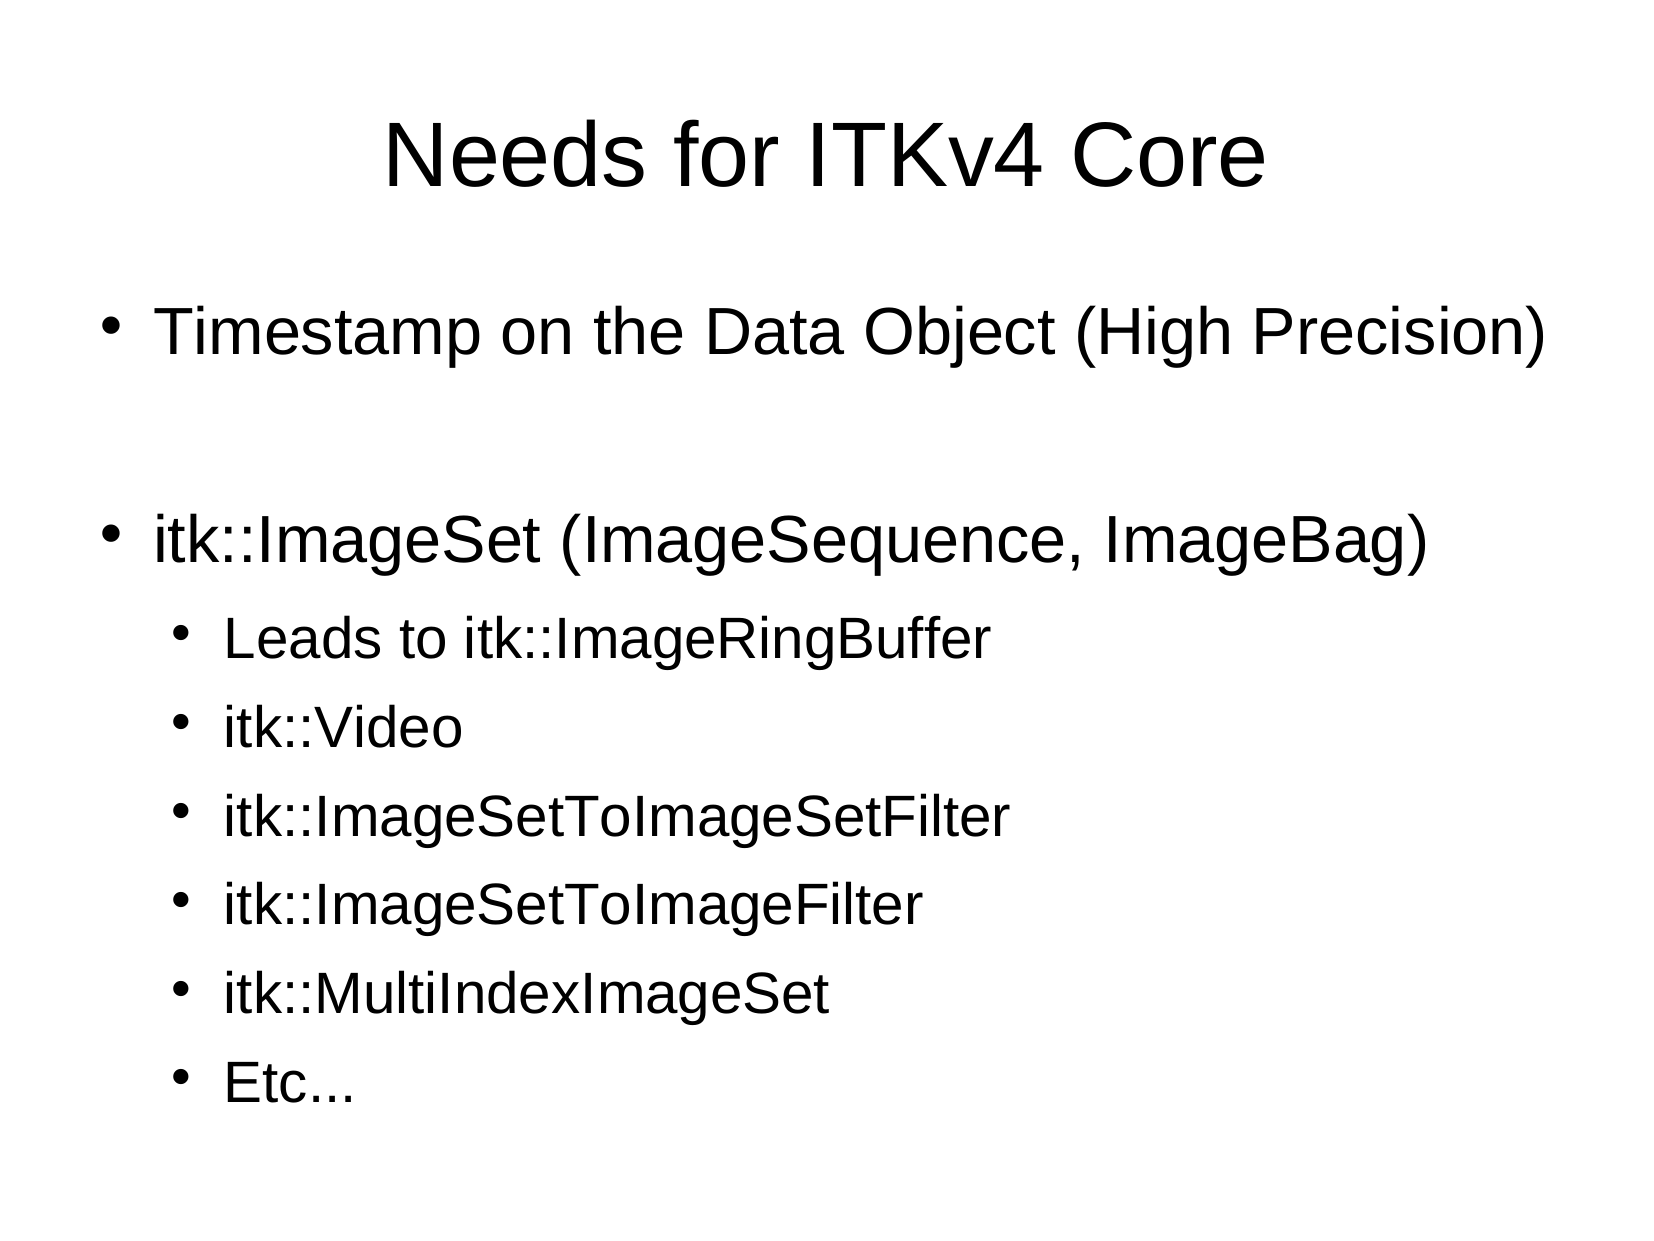

Needs for ITKv4 Core
Timestamp on the Data Object (High Precision)
itk::ImageSet (ImageSequence, ImageBag)
Leads to itk::ImageRingBuffer
itk::Video
itk::ImageSetToImageSetFilter
itk::ImageSetToImageFilter
itk::MultiIndexImageSet
Etc...